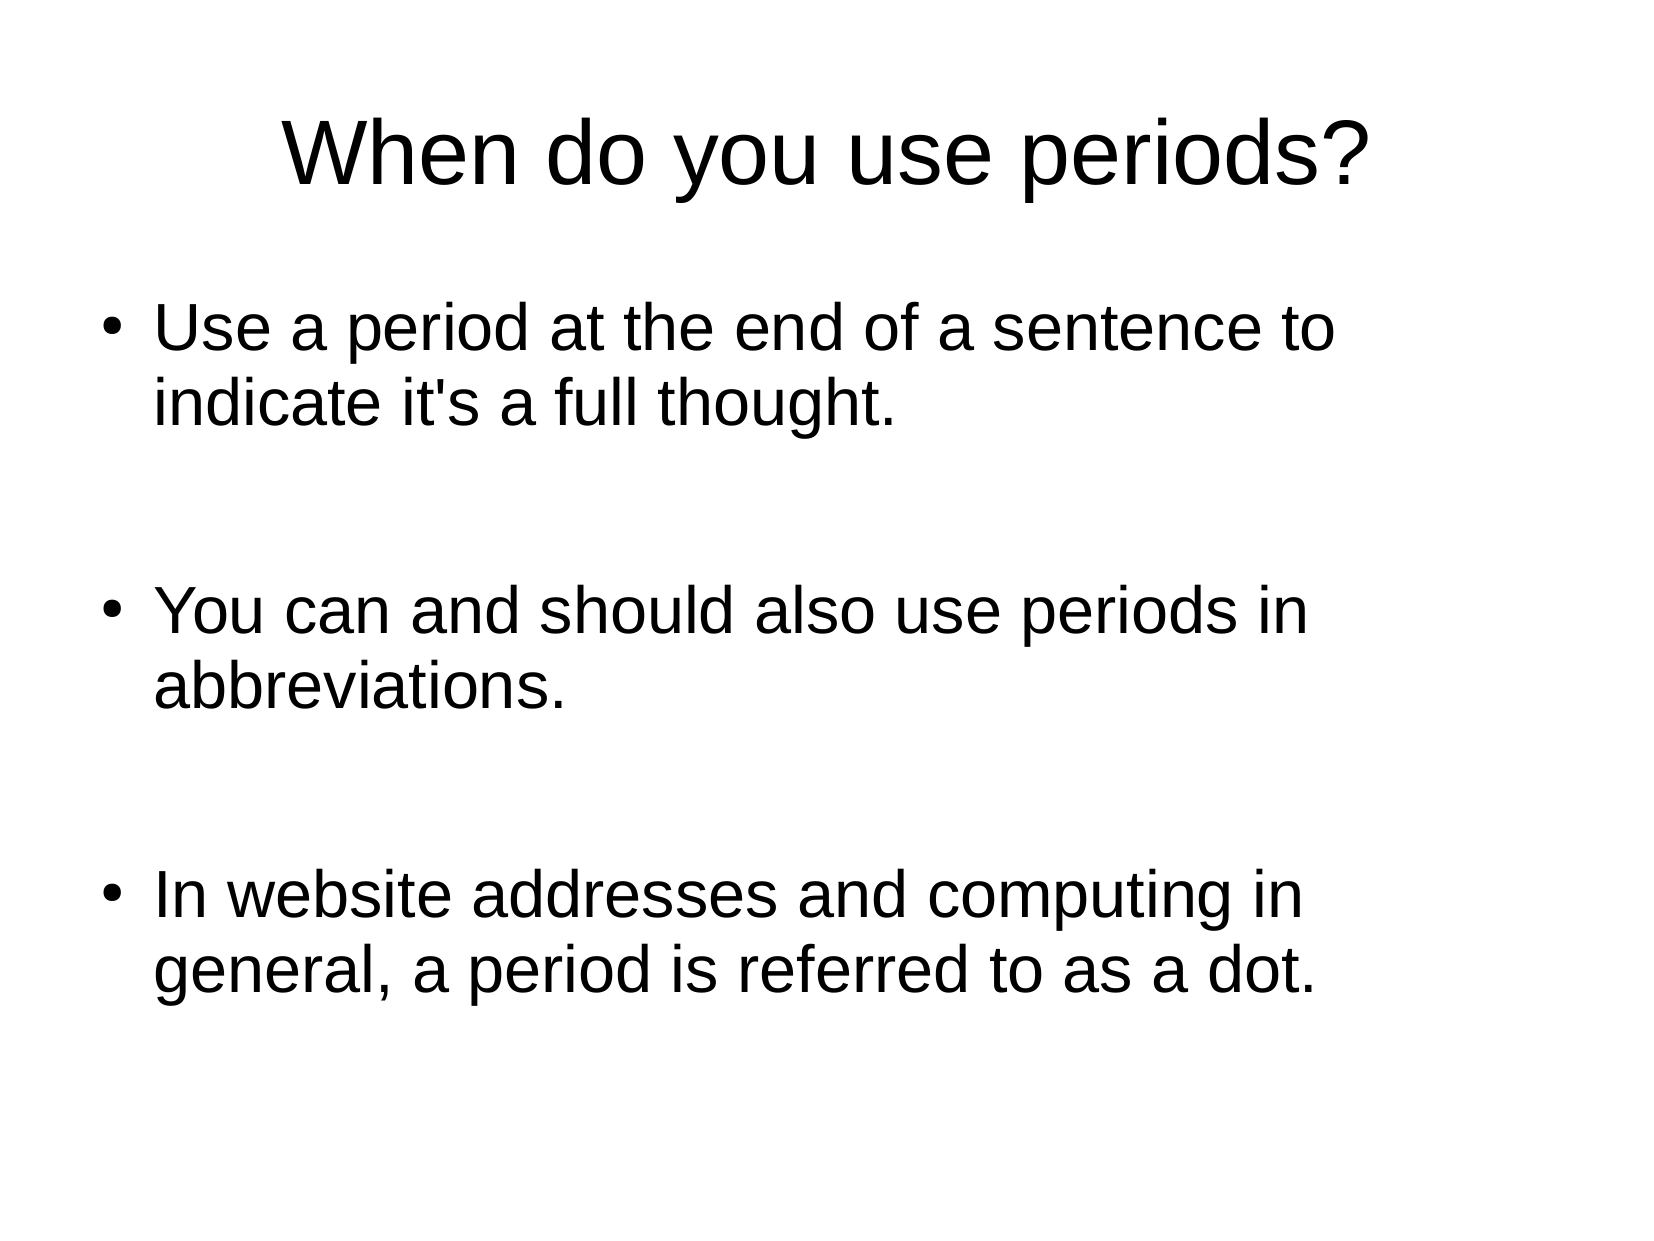

# When do you use periods?
Use a period at the end of a sentence to indicate it's a full thought.
You can and should also use periods in abbreviations.
In website addresses and computing in general, a period is referred to as a dot.